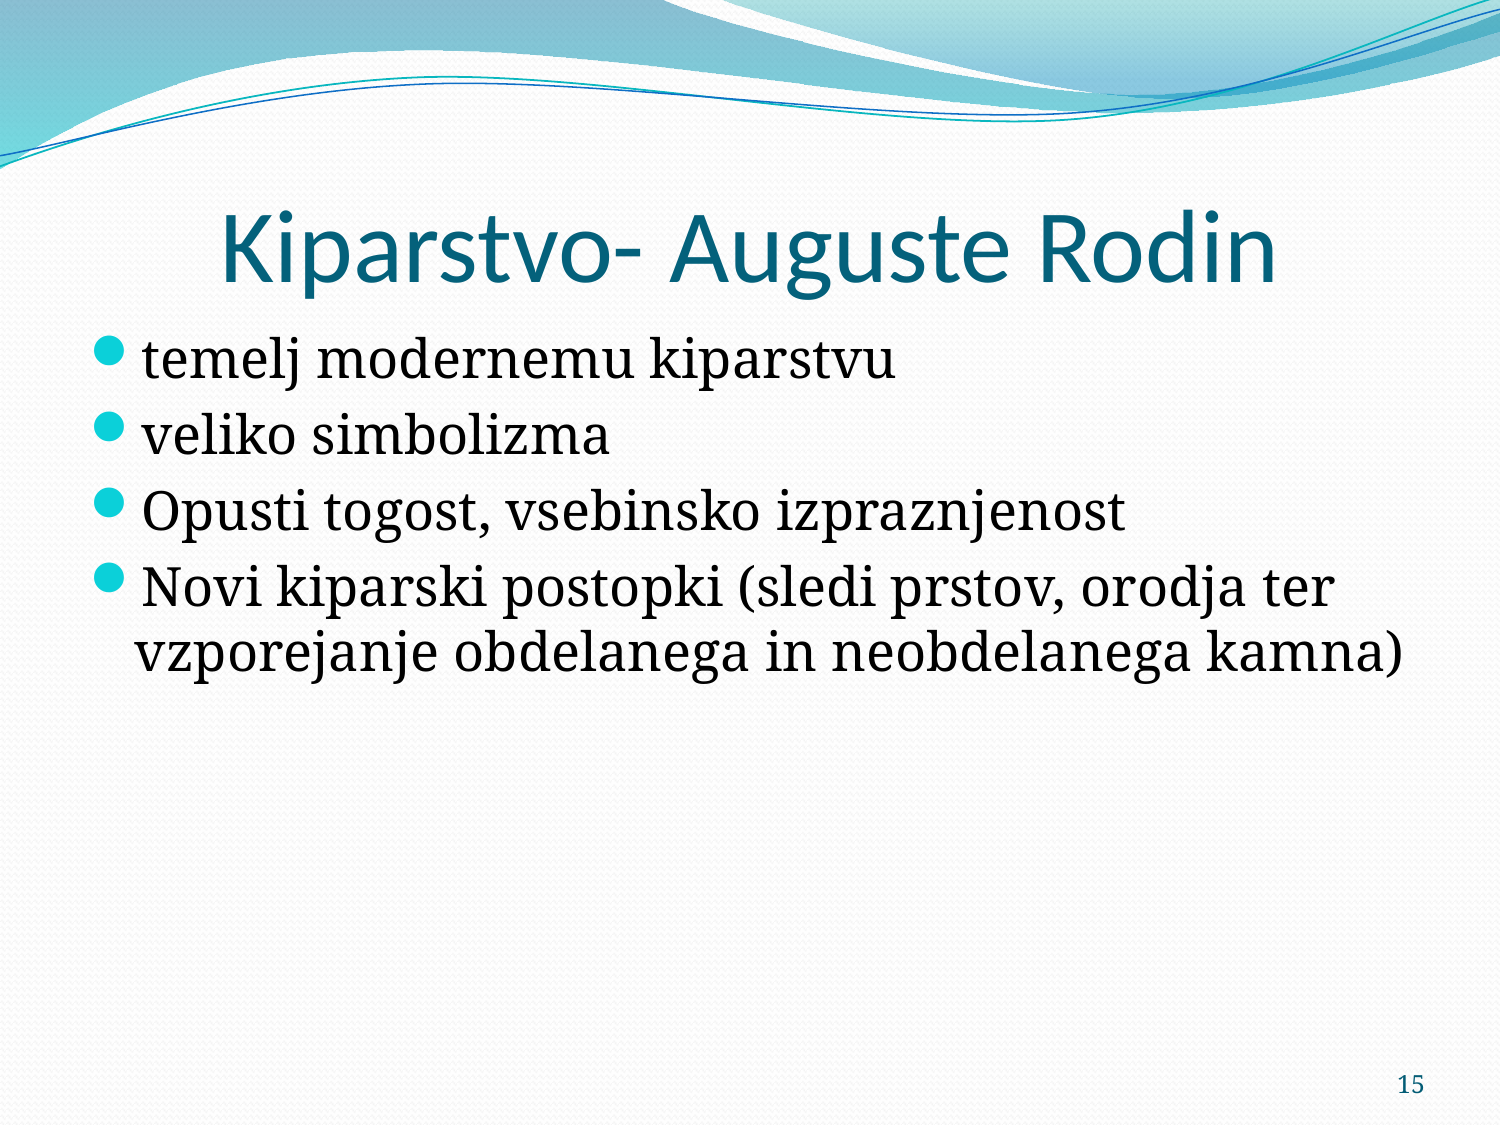

# Kiparstvo- Auguste Rodin
temelj modernemu kiparstvu
veliko simbolizma
Opusti togost, vsebinsko izpraznjenost
Novi kiparski postopki (sledi prstov, orodja ter vzporejanje obdelanega in neobdelanega kamna)